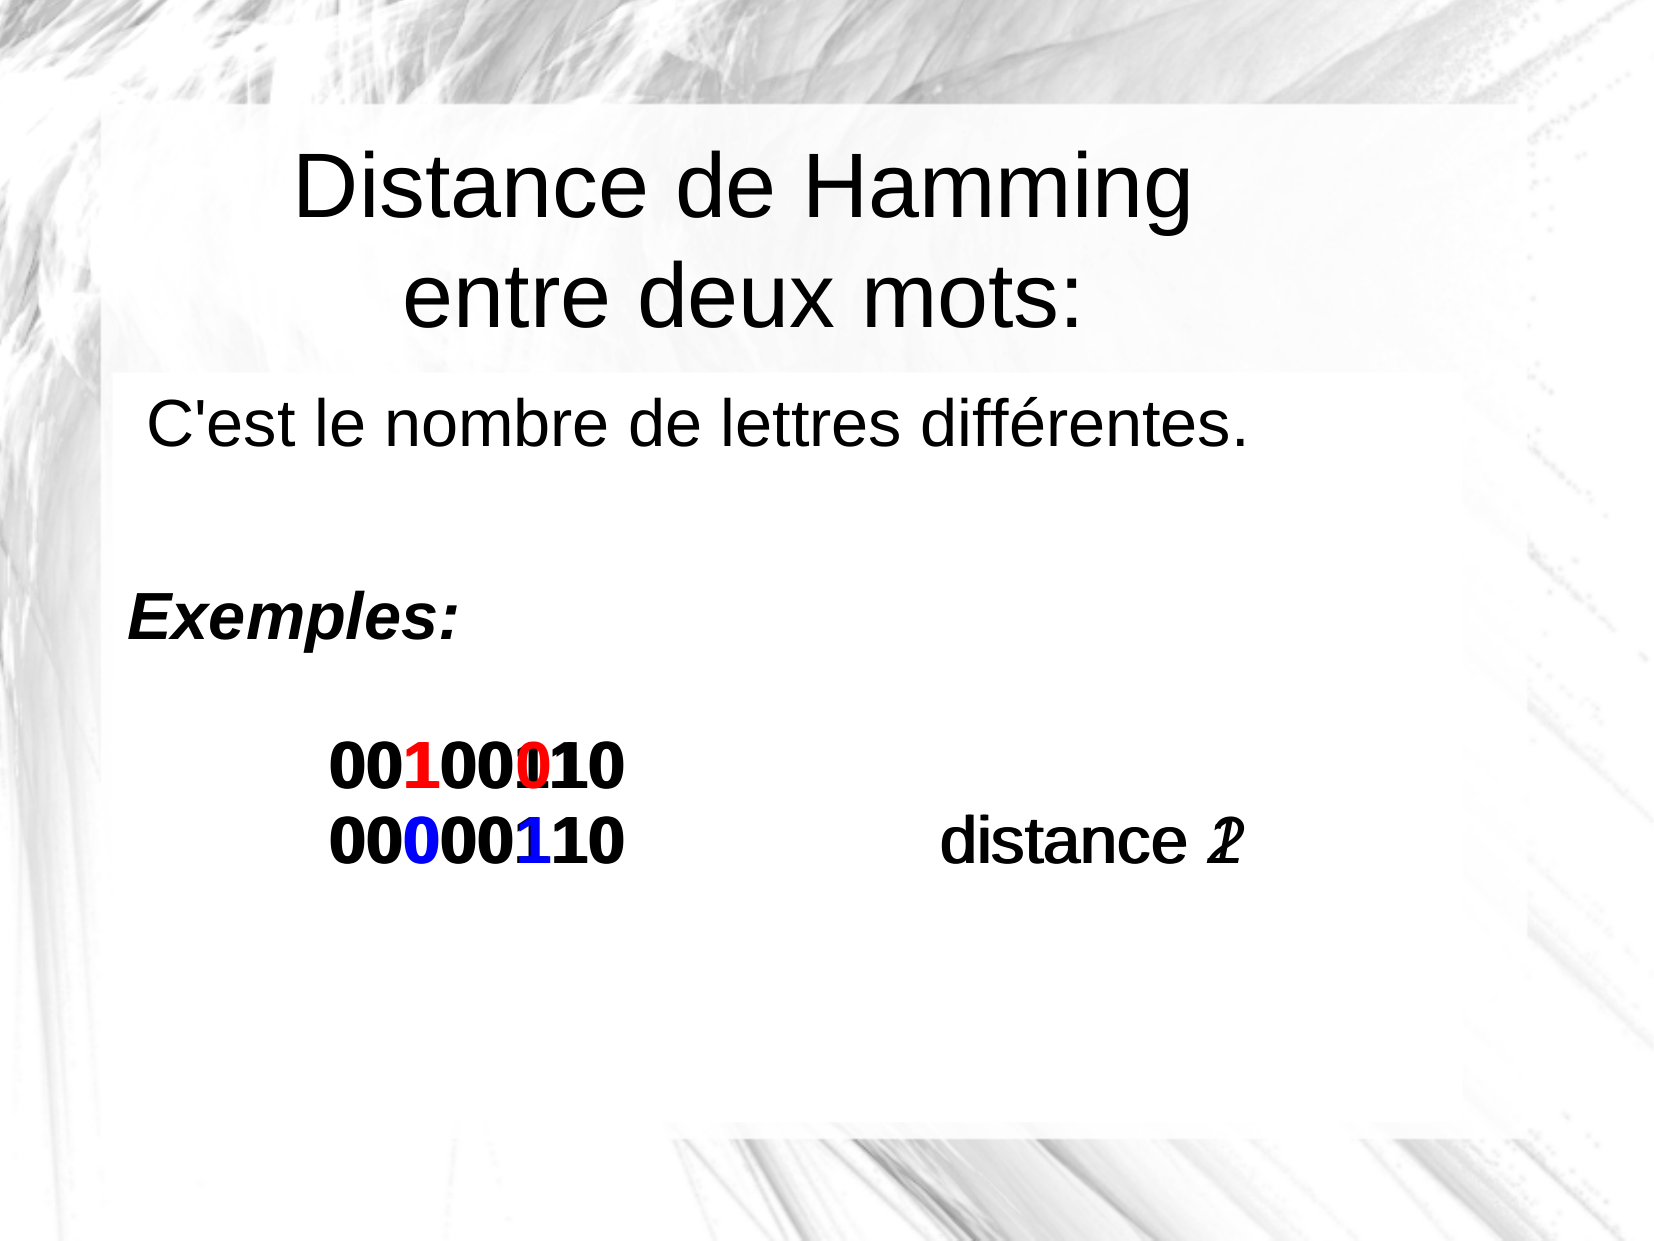

# Distance de Hamming entre deux mots:
 C'est le nombre de lettres différentes.
Exemples:
 00100110
 00000110 distance 1
 00100010
 00000110 distance 2